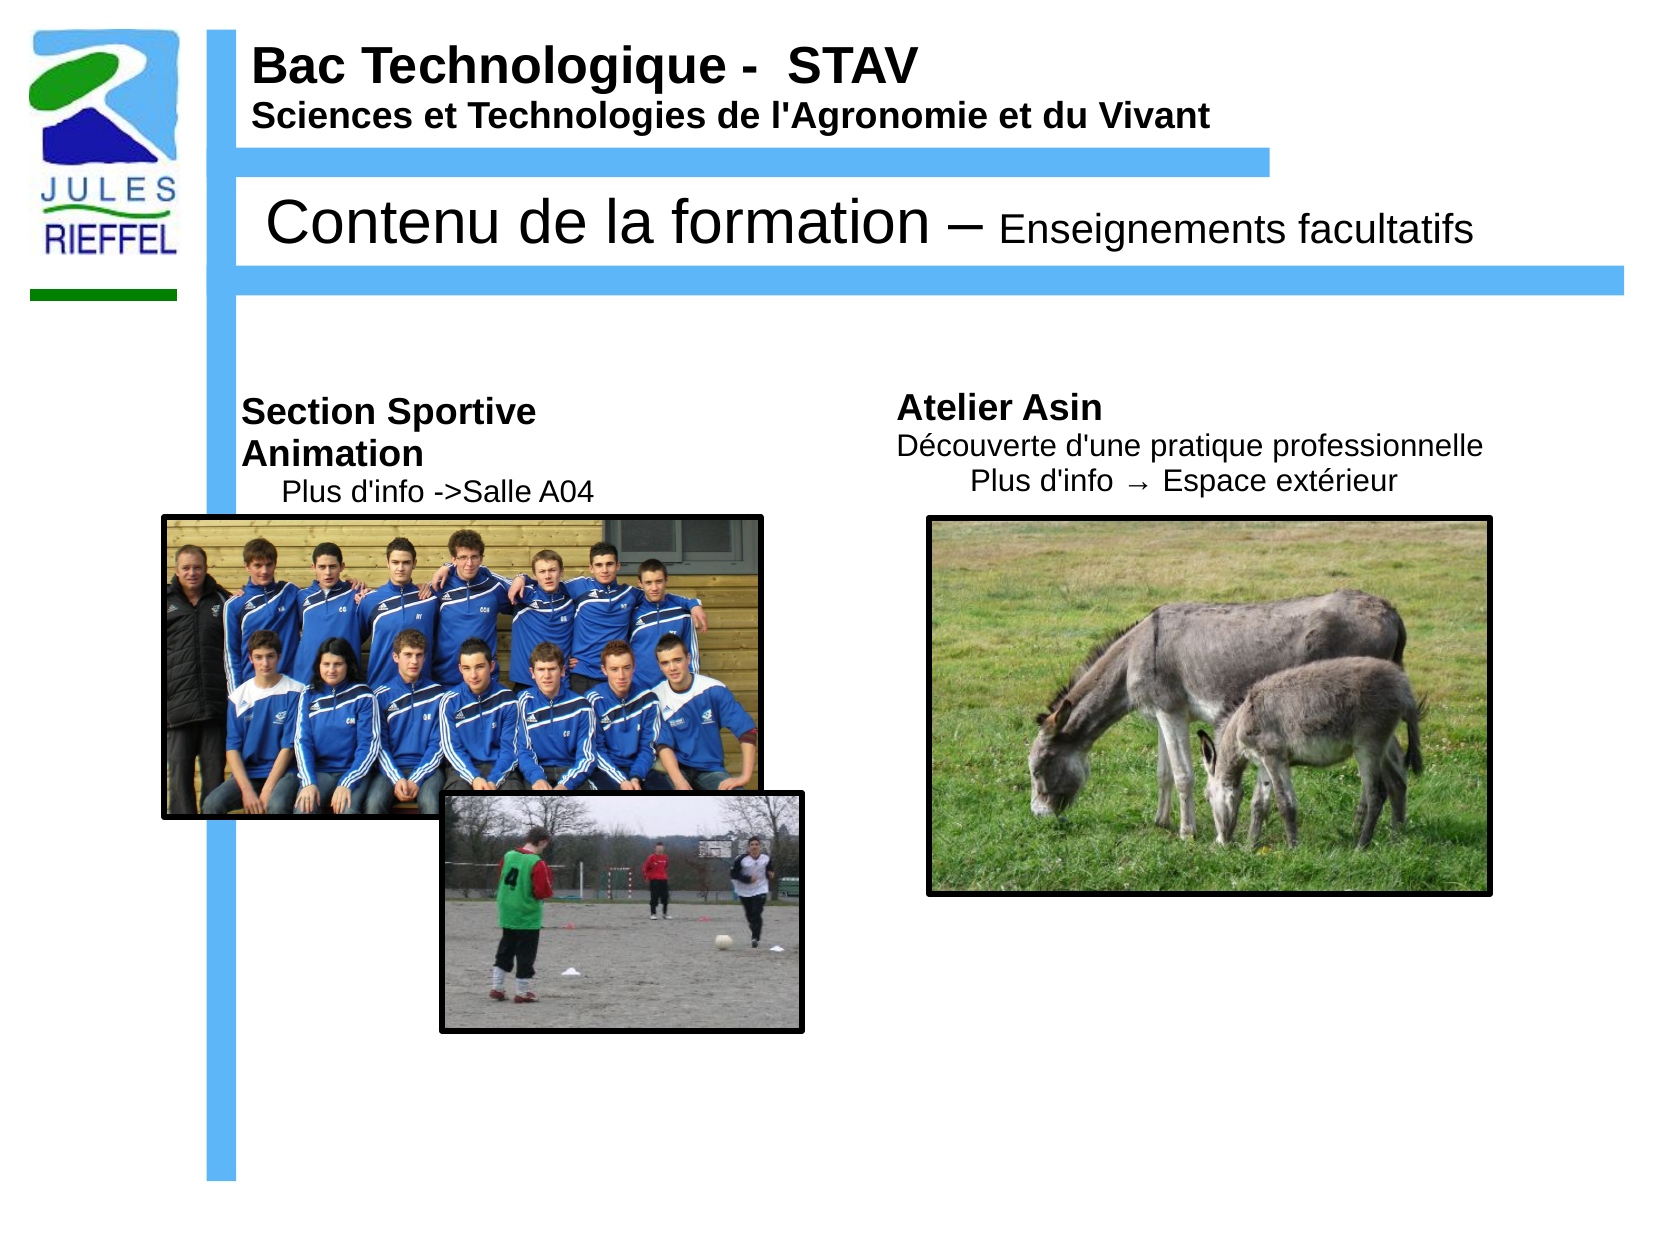

# Contenu de la formation – Enseignements facultatifs
Atelier Asin
Découverte d'une pratique professionnelle
	Plus d'info → Espace extérieur
Section Sportive Animation
Plus d'info ->Salle A04